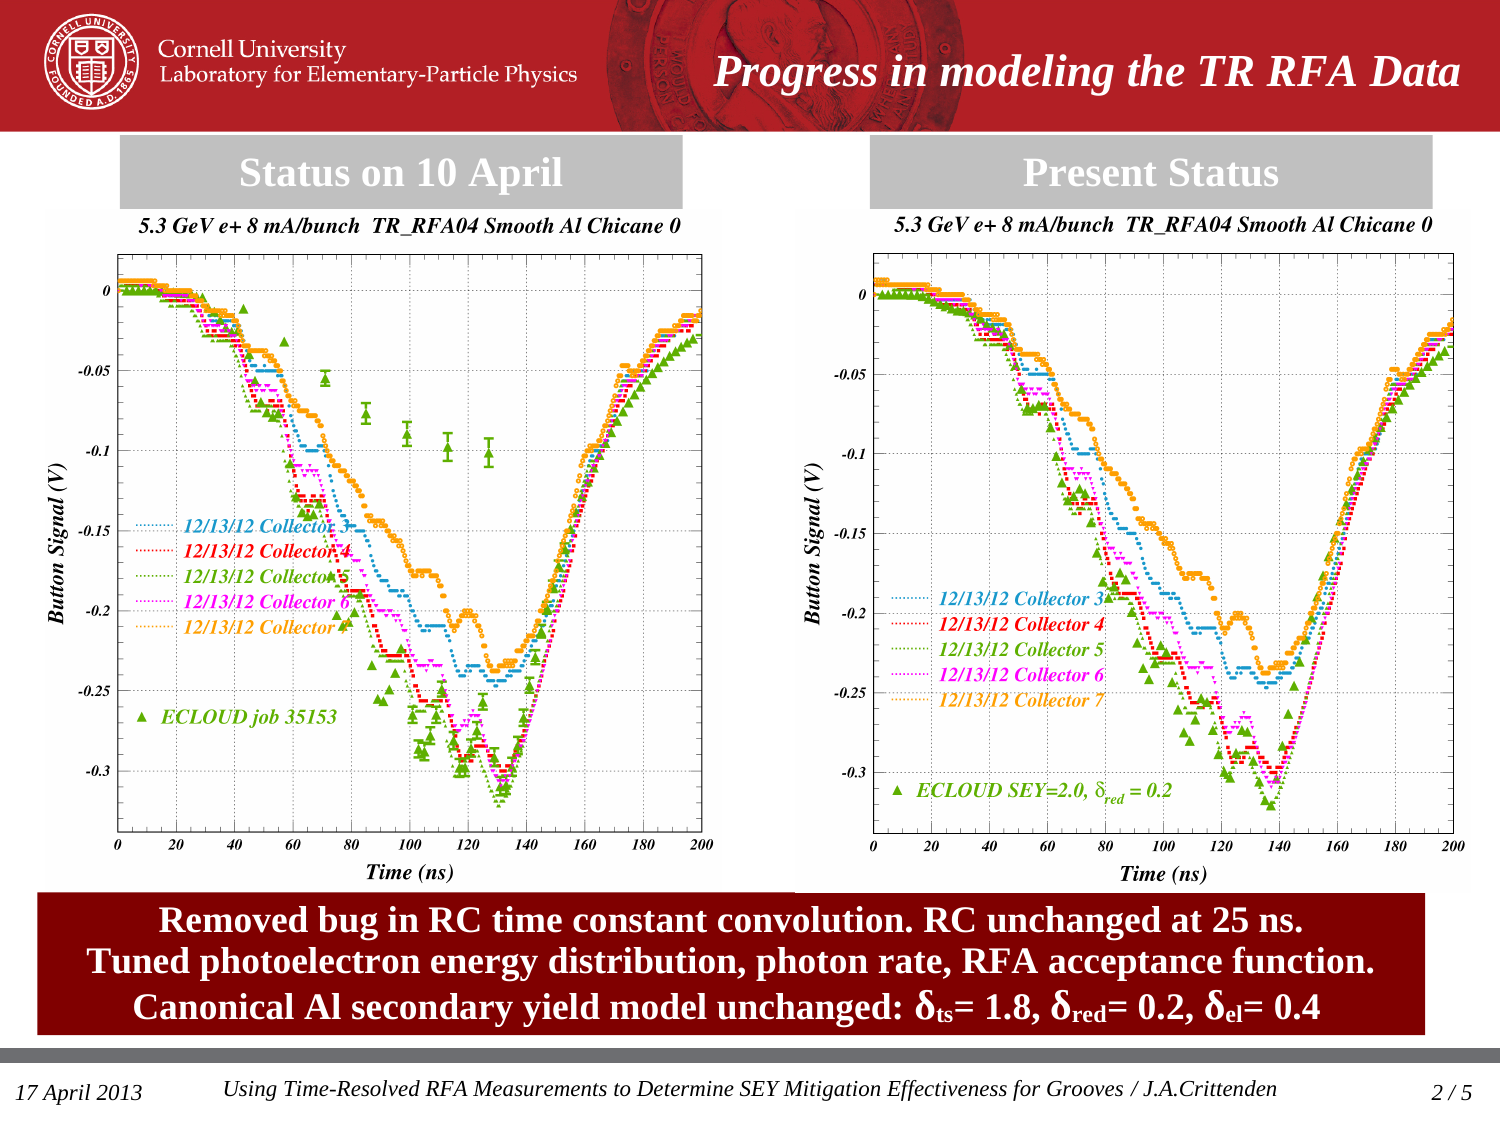

# Progress in modeling the TR RFA Data
Status on 10 April
Present Status
Removed bug in RC time constant convolution. RC unchanged at 25 ns.
Tuned photoelectron energy distribution, photon rate, RFA acceptance function.
Canonical Al secondary yield model unchanged: δts= 1.8, δred= 0.2, δel= 0.4